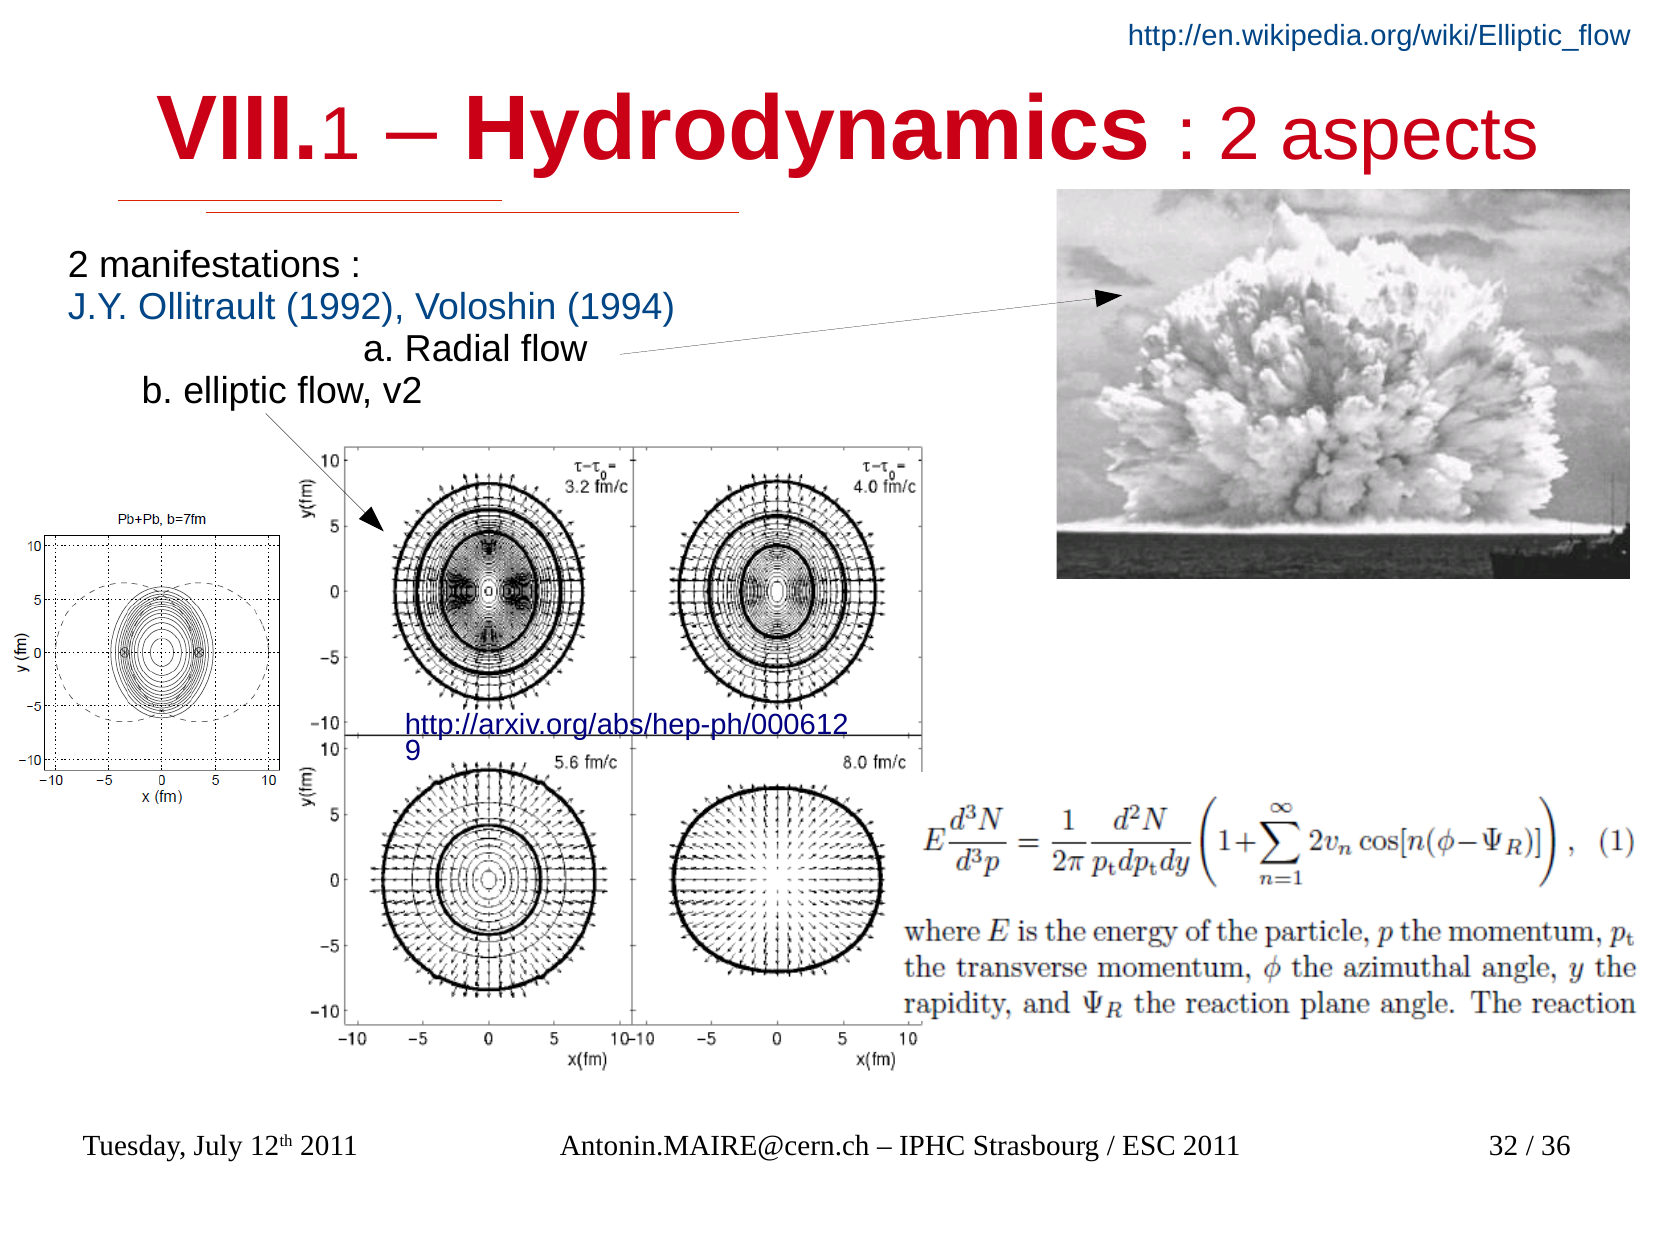

http://en.wikipedia.org/wiki/Elliptic_flow
# VIII.1 – Hydrodynamics : 2 aspects
plan de la
réaction
z
y
x
2 manifestations :
J.Y. Ollitrault (1992), Voloshin (1994)
 				a. Radial flow
	b. elliptic flow, v2
z
y
x
http://arxiv.org/abs/hep-ph/0006129
Mon, March 31st, 2008
Antonin Maire - IPHC Strasbourg / AliceWeek Apr. 08
32